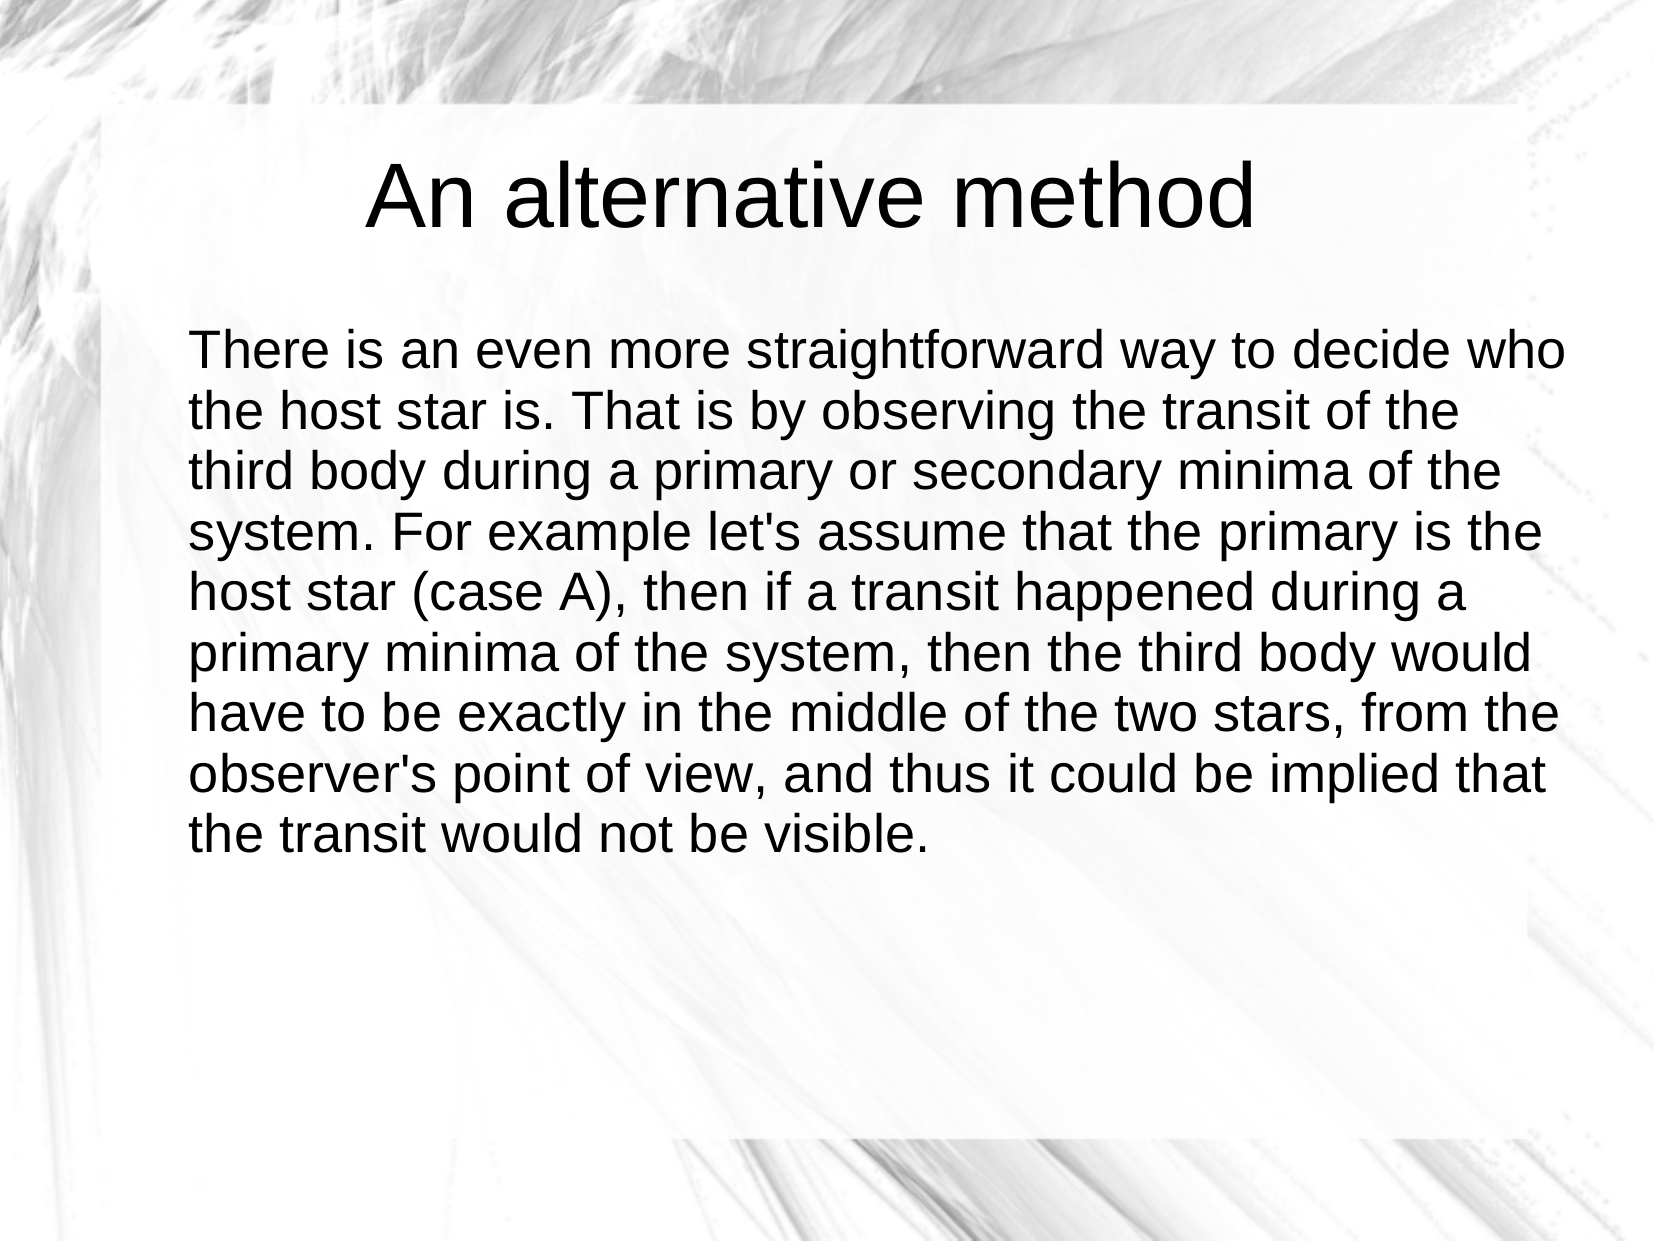

# An alternative method
There is an even more straightforward way to decide who the host star is. That is by observing the transit of the third body during a primary or secondary minima of the system. For example let's assume that the primary is the host star (case A), then if a transit happened during a primary minima of the system, then the third body would have to be exactly in the middle of the two stars, from the observer's point of view, and thus it could be implied that the transit would not be visible.